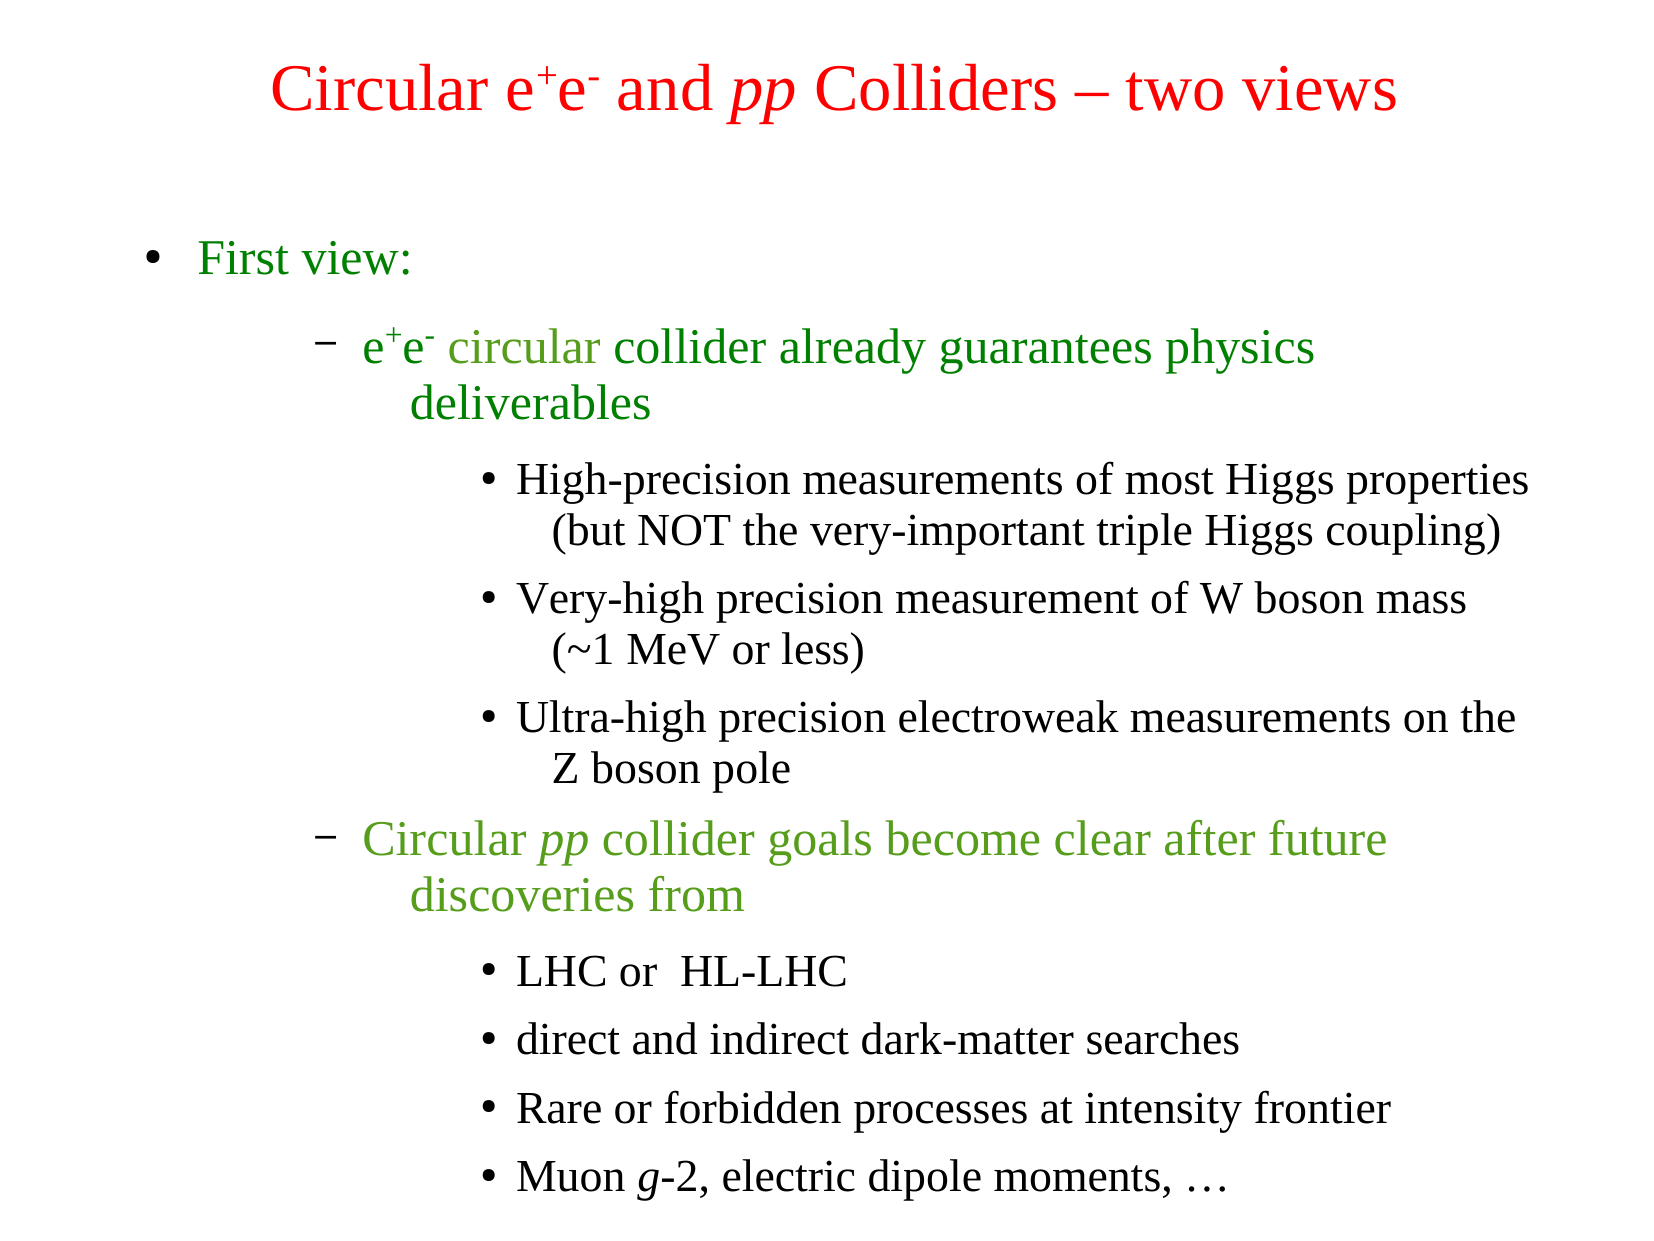

# Circular e+e- and pp Colliders – two views
First view:
e+e- circular collider already guarantees physics deliverables
High-precision measurements of most Higgs properties (but NOT the very-important triple Higgs coupling)
Very-high precision measurement of W boson mass (~1 MeV or less)
Ultra-high precision electroweak measurements on the Z boson pole
Circular pp collider goals become clear after future discoveries from
LHC or HL-LHC
direct and indirect dark-matter searches
Rare or forbidden processes at intensity frontier
Muon g-2, electric dipole moments, …